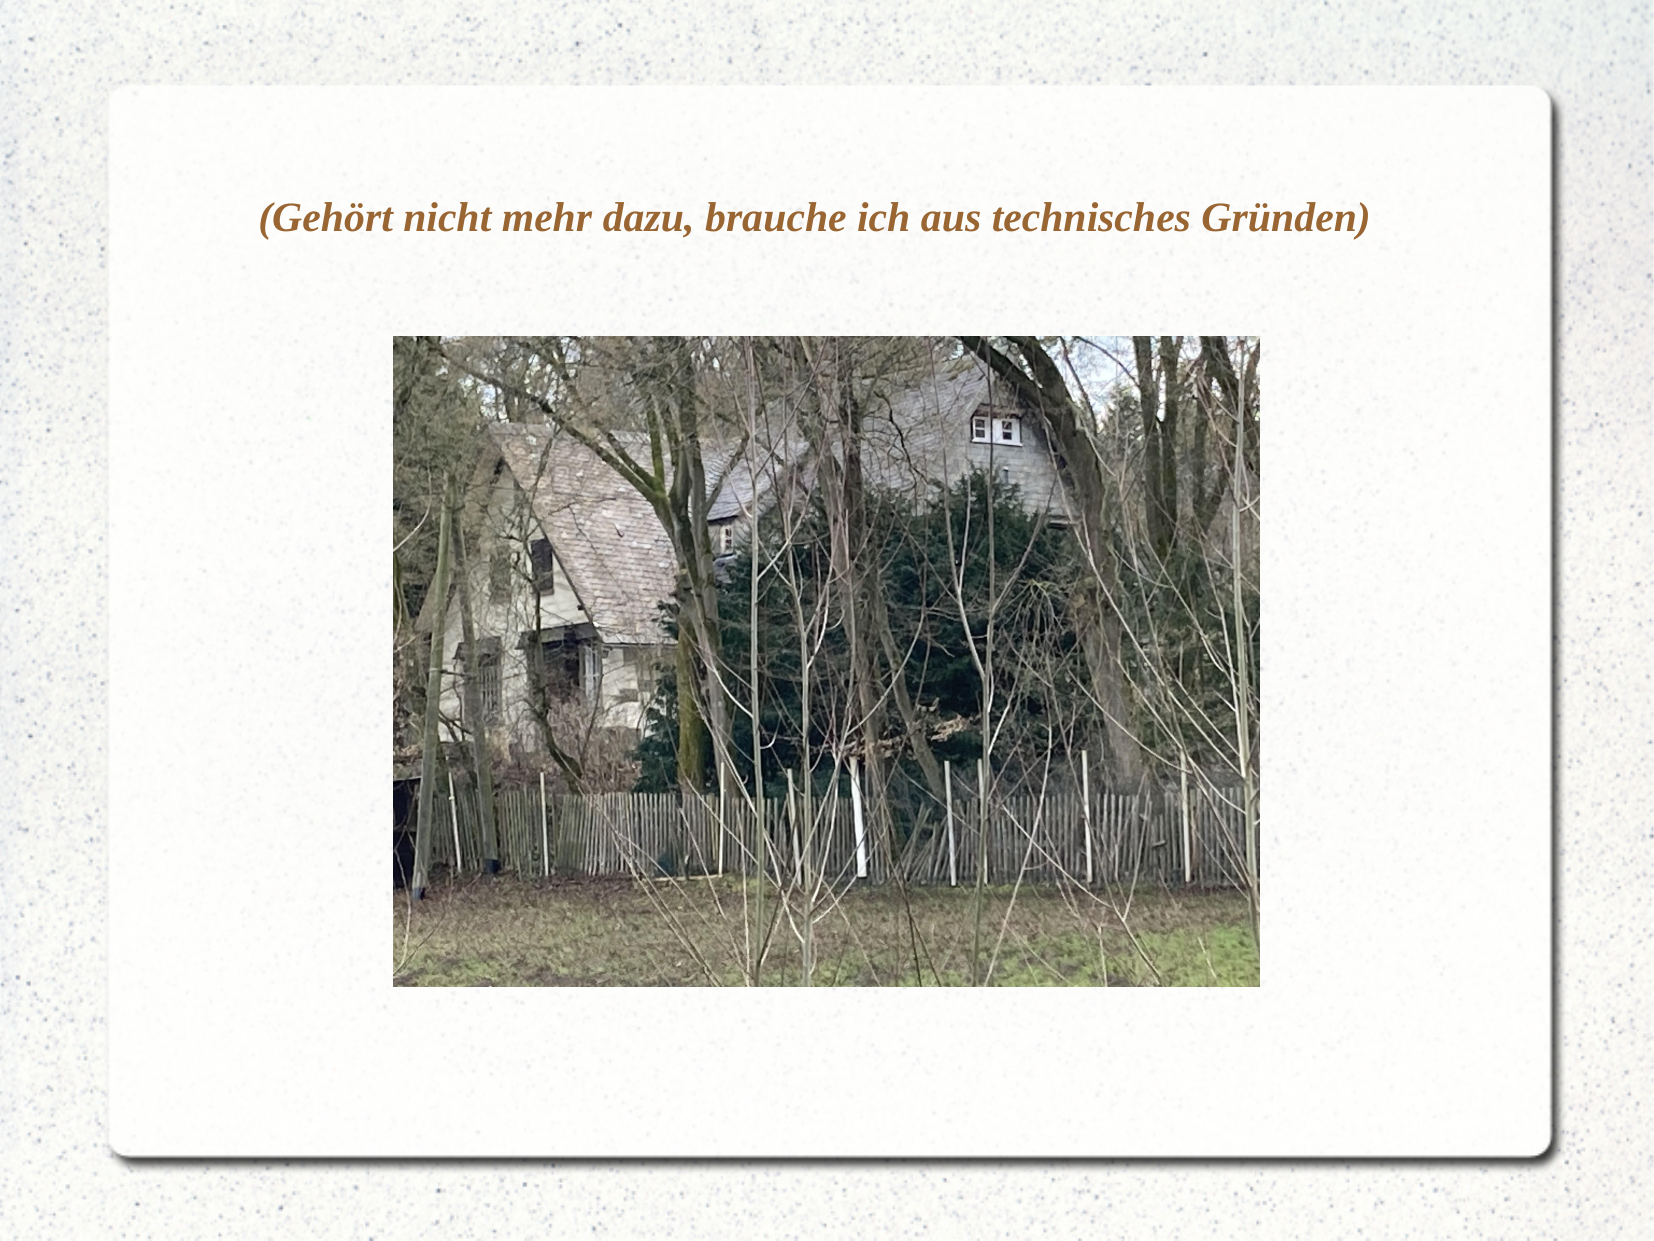

# (Gehört nicht mehr dazu, brauche ich aus technisches Gründen)